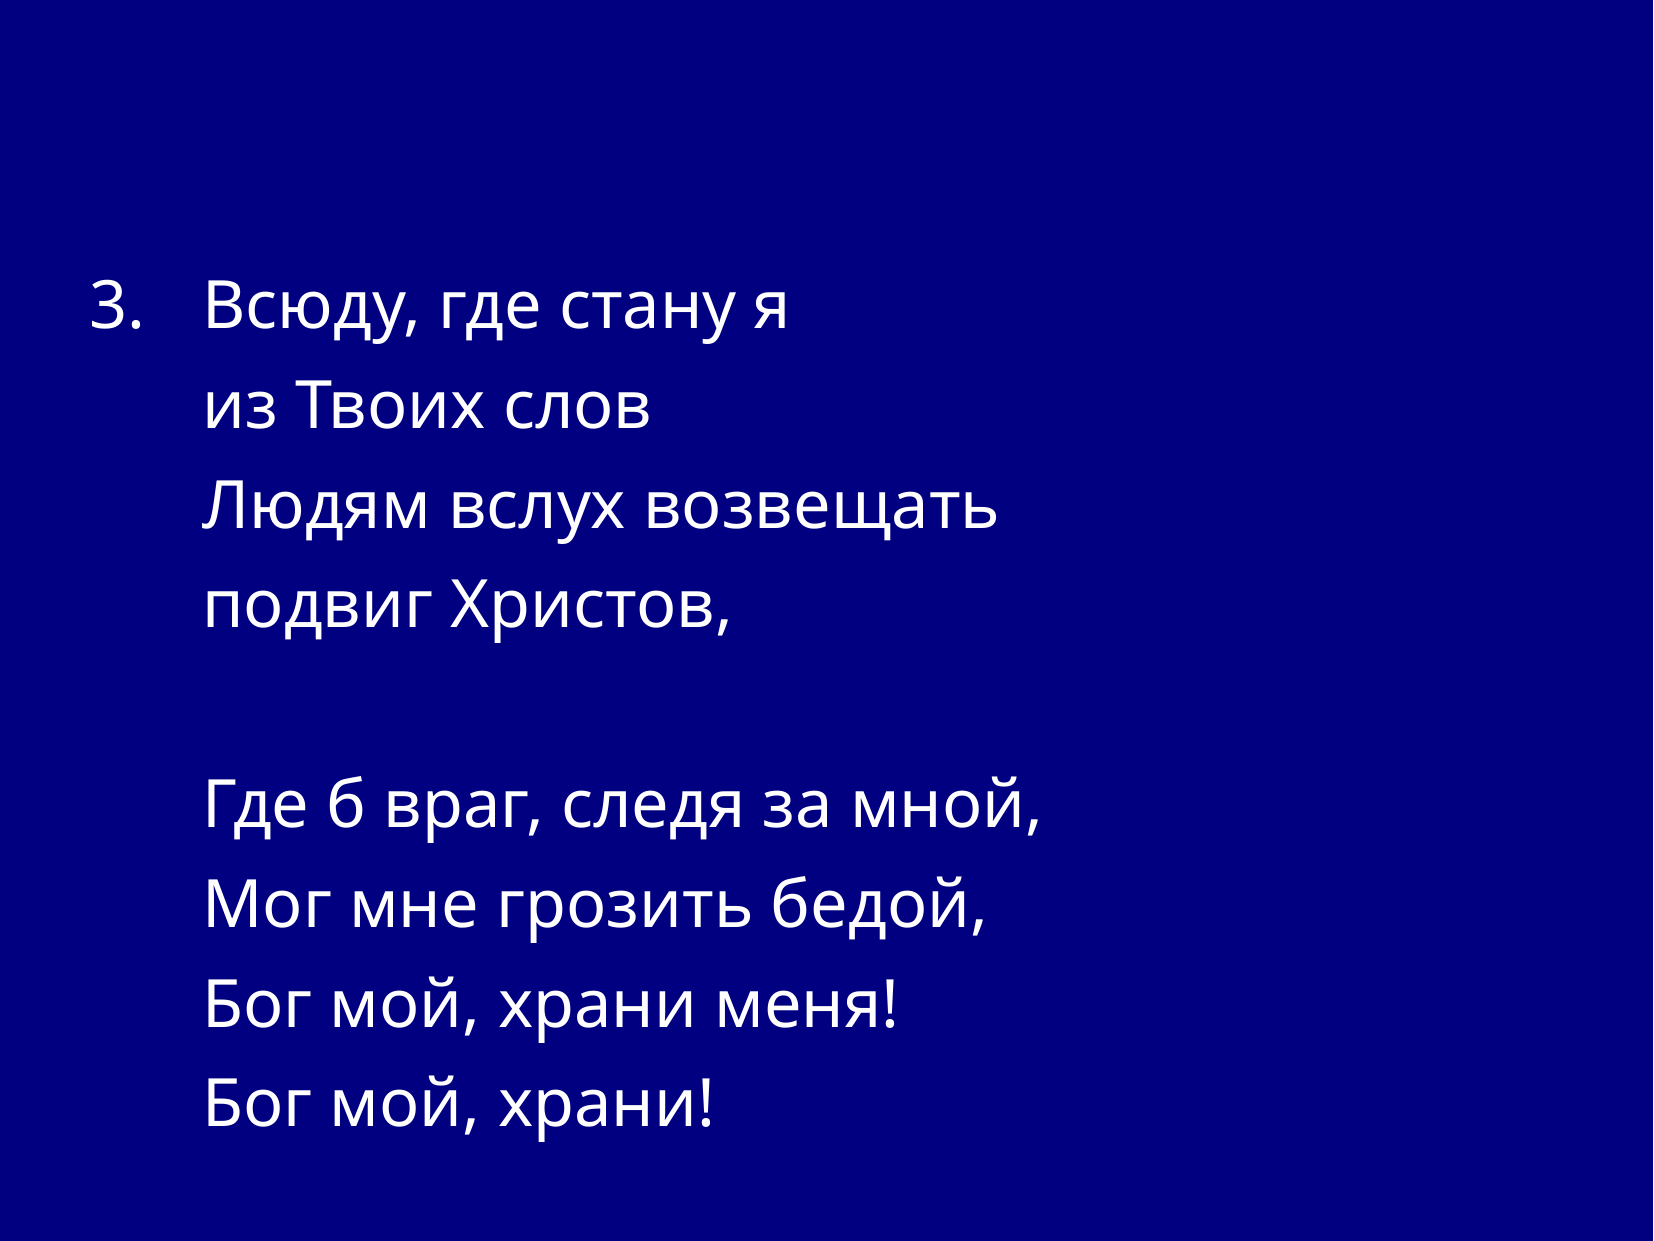

3.	Всюду, где стану я
	из Твоих слов
	Людям вслух возвещать
	подвиг Христов,
	Где б враг, следя за мной,
	Мог мне грозить бедой,
	Бог мой, храни меня!
	Бог мой, храни!